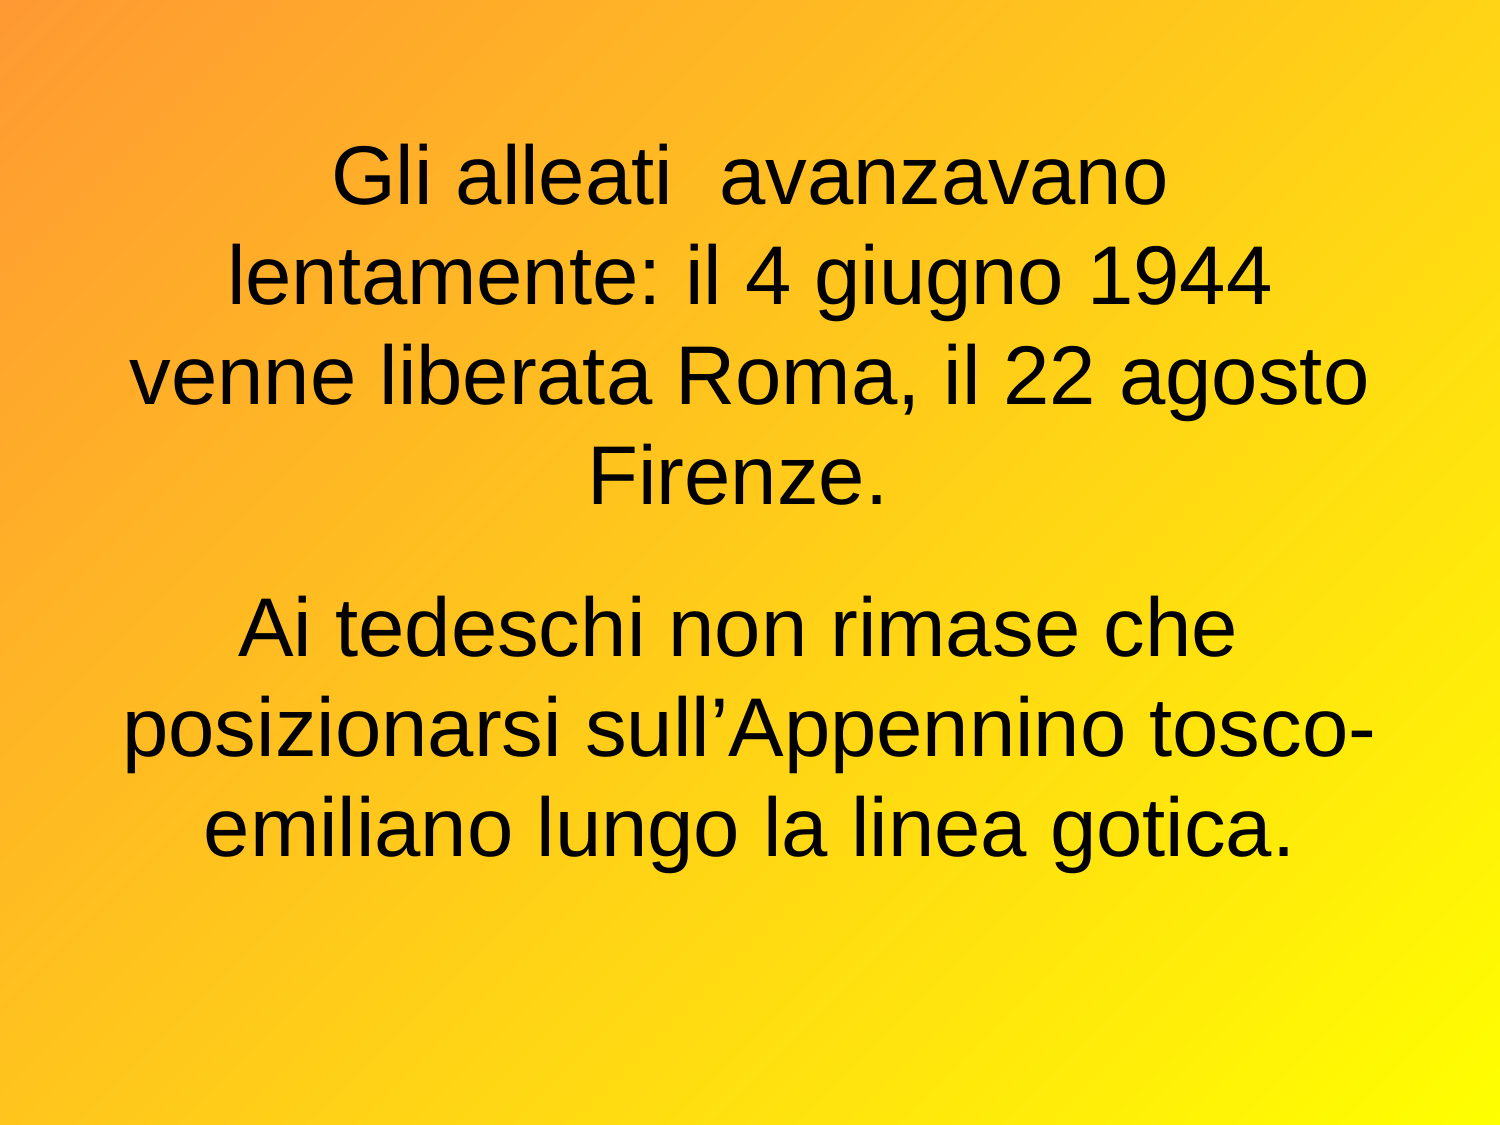

Gli alleati avanzavano lentamente: il 4 giugno 1944 venne liberata Roma, il 22 agosto Firenze.
Ai tedeschi non rimase che posizionarsi sull’Appennino tosco-emiliano lungo la linea gotica.